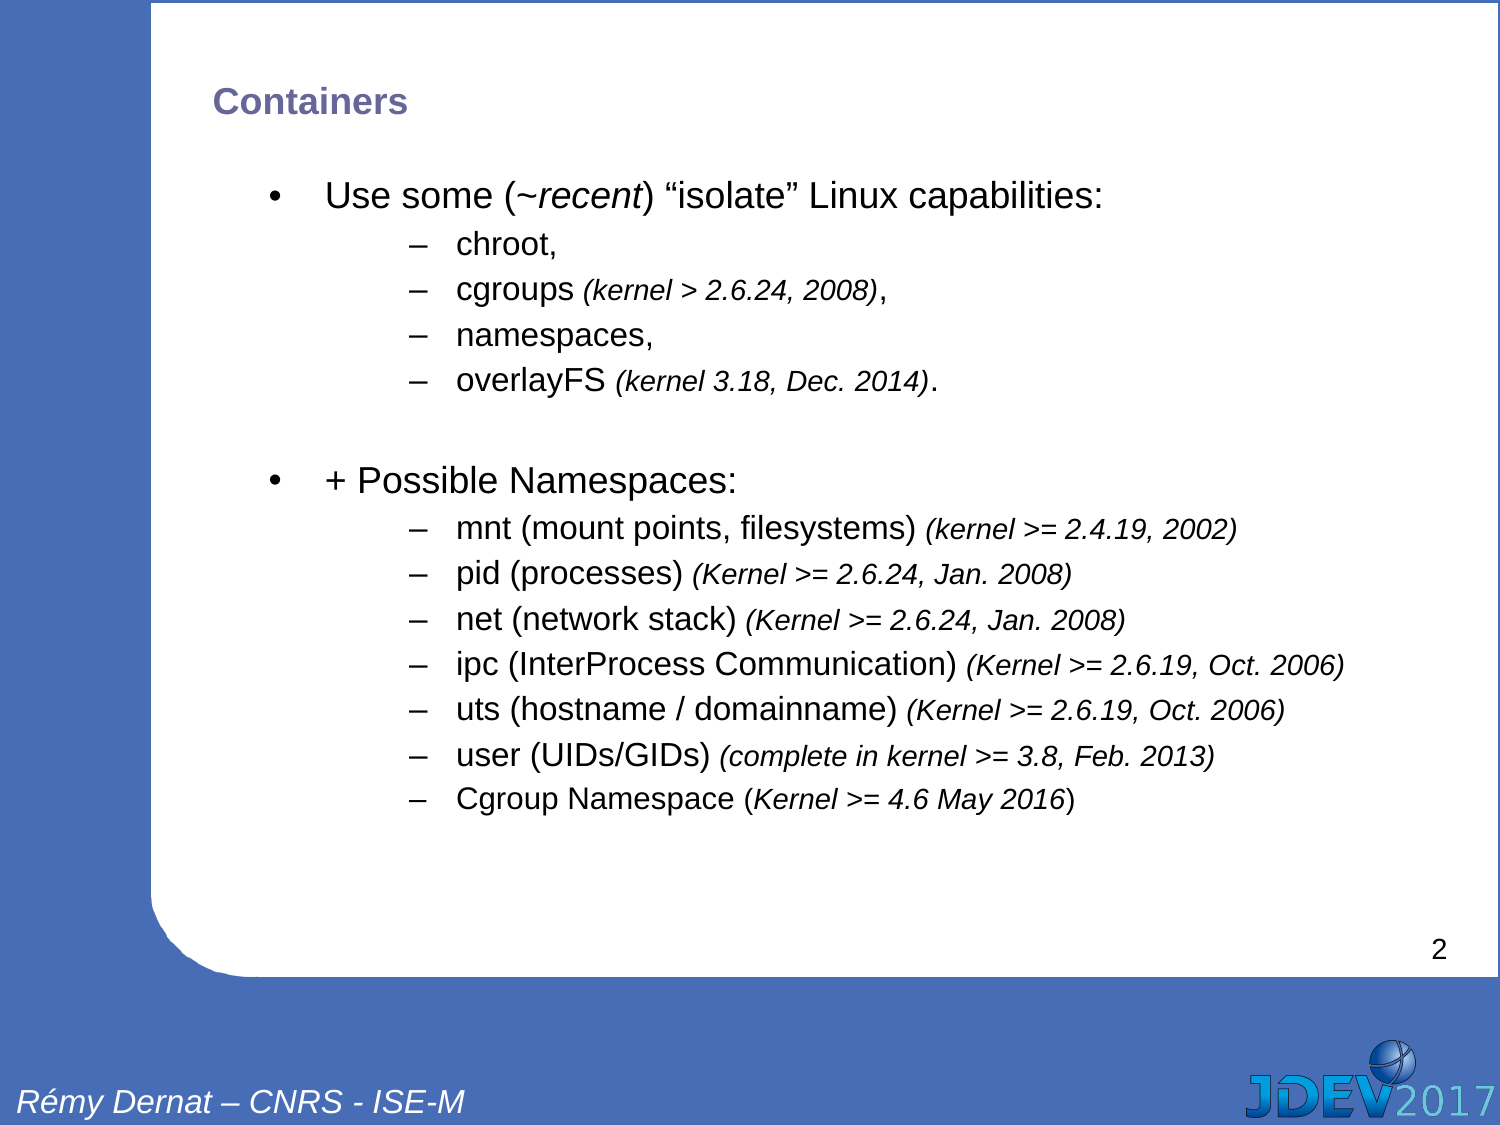

# Containers
Use some (~recent) “isolate” Linux capabilities:
chroot,
cgroups (kernel > 2.6.24, 2008),
namespaces,
overlayFS (kernel 3.18, Dec. 2014).
+ Possible Namespaces:
mnt (mount points, filesystems) (kernel >= 2.4.19, 2002)
pid (processes) (Kernel >= 2.6.24, Jan. 2008)
net (network stack) (Kernel >= 2.6.24, Jan. 2008)
ipc (InterProcess Communication) (Kernel >= 2.6.19, Oct. 2006)
uts (hostname / domainname) (Kernel >= 2.6.19, Oct. 2006)
user (UIDs/GIDs) (complete in kernel >= 3.8, Feb. 2013)
Cgroup Namespace (Kernel >= 4.6 May 2016)
2
Rémy Dernat – CNRS - ISE-M